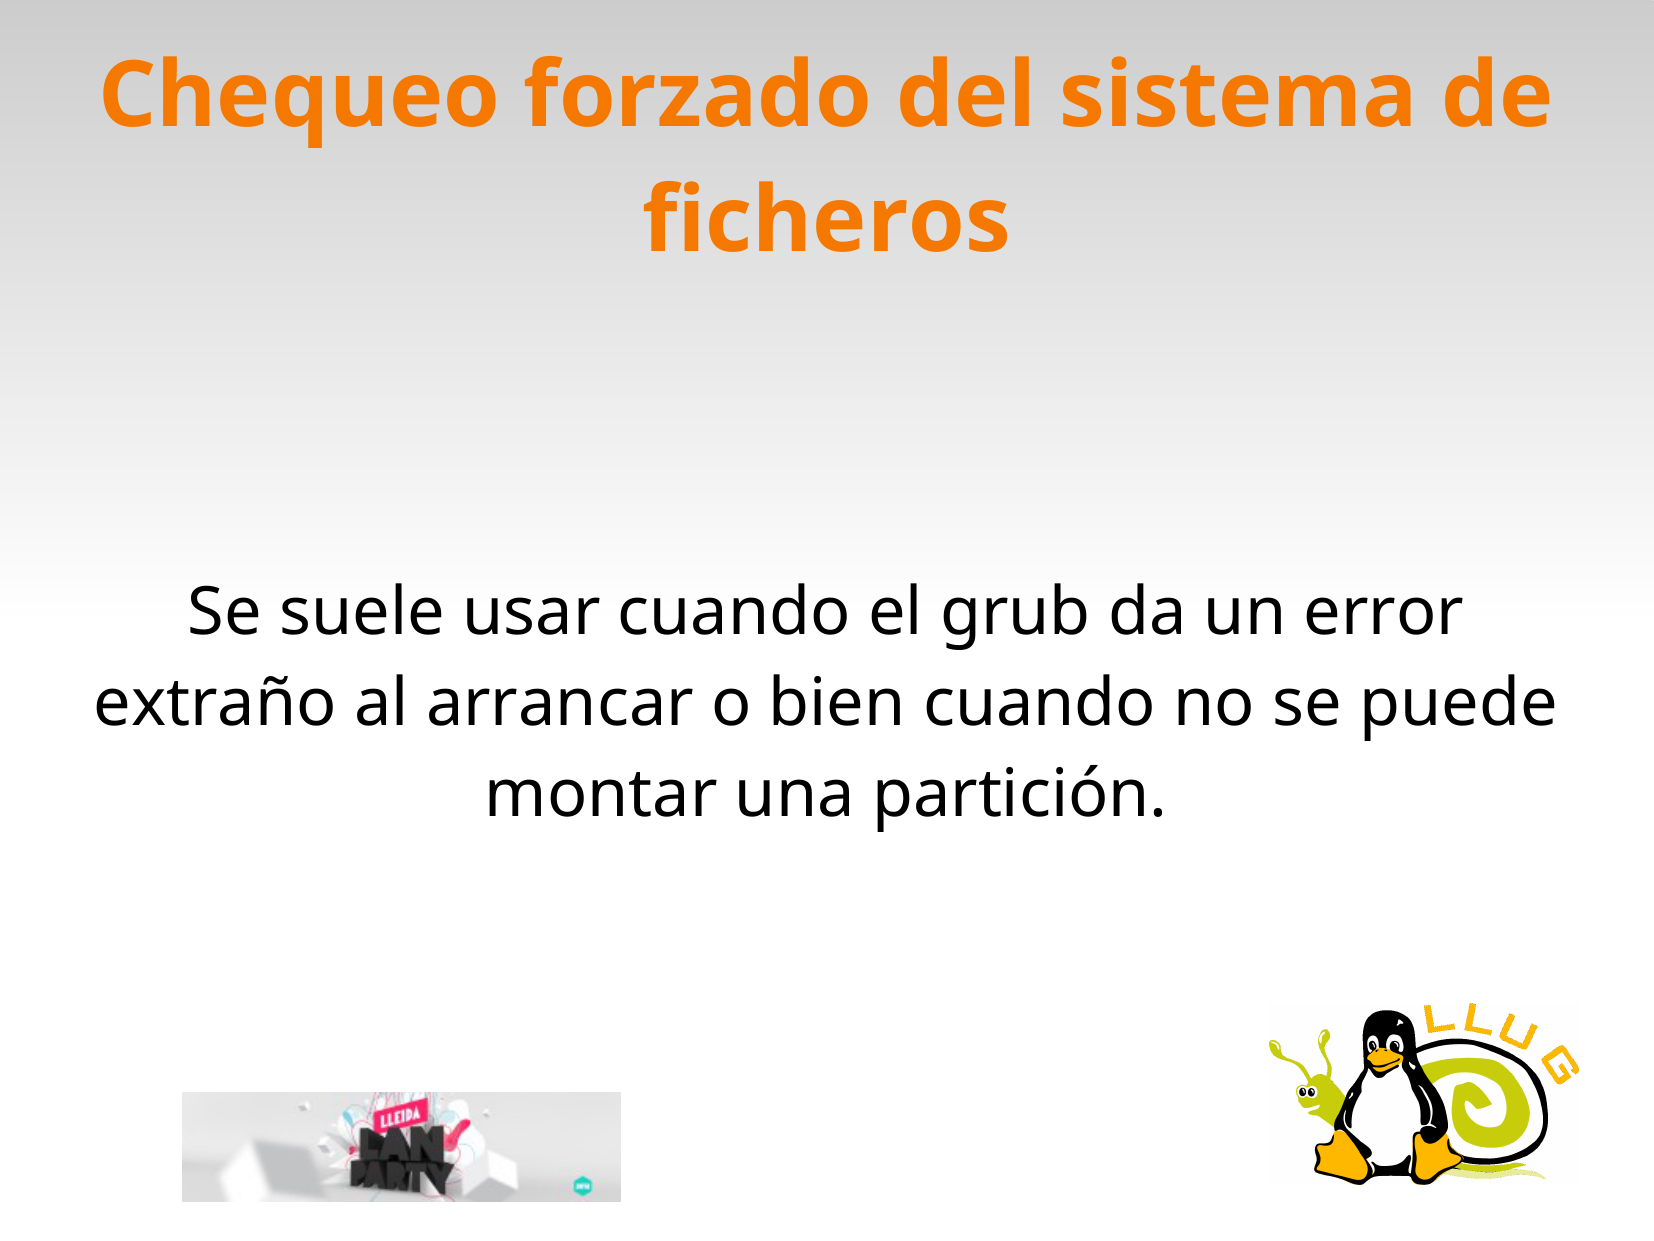

# Chequeo forzado del sistema de ficheros
Se suele usar cuando el grub da un error extraño al arrancar o bien cuando no se puede montar una partición.